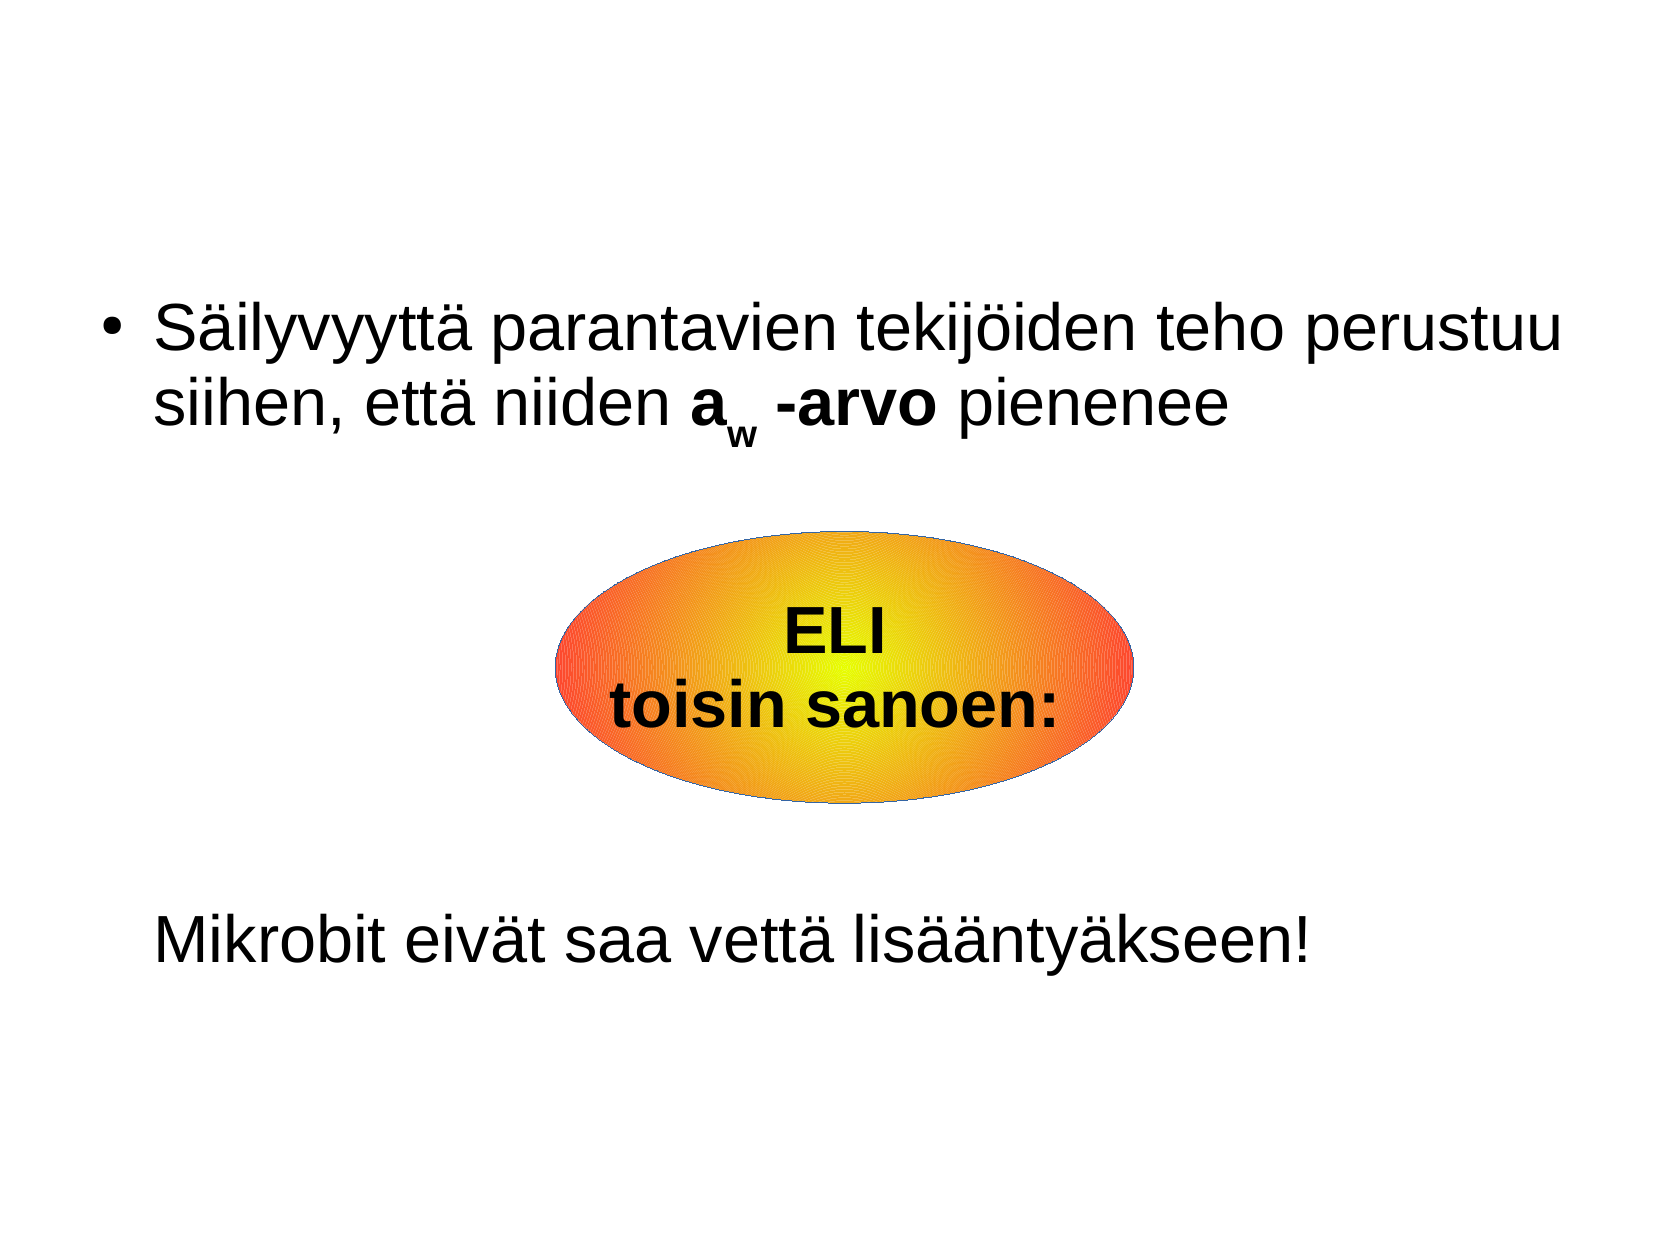

# Säilyvyyttä parantavien tekijöiden teho perustuu siihen, että niiden aw -arvo pienenee
Mikrobit eivät saa vettä lisääntyäkseen!
ELI
toisin sanoen: